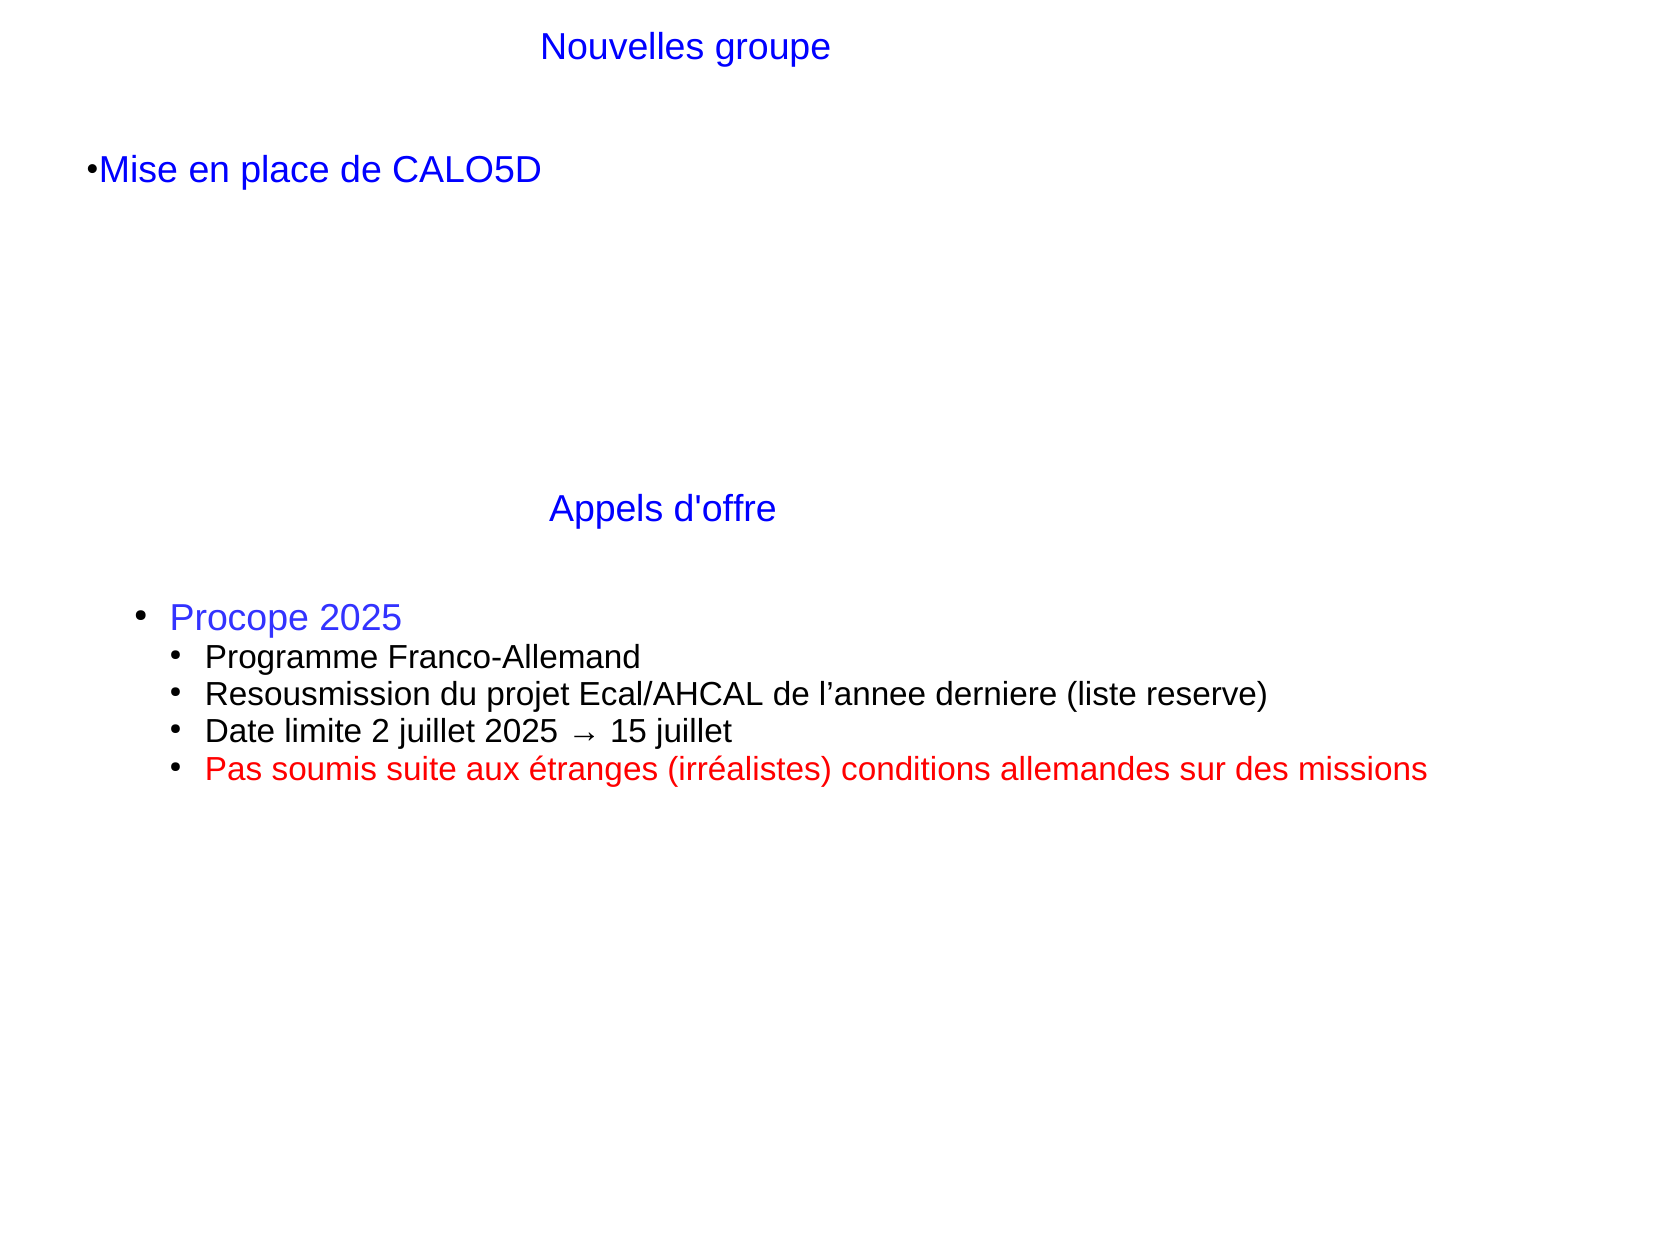

Nouvelles groupe
Mise en place de CALO5D
Appels d'offre
Procope 2025
Programme Franco-Allemand
Resousmission du projet Ecal/AHCAL de l’annee derniere (liste reserve)
Date limite 2 juillet 2025 → 15 juillet
Pas soumis suite aux étranges (irréalistes) conditions allemandes sur des missions